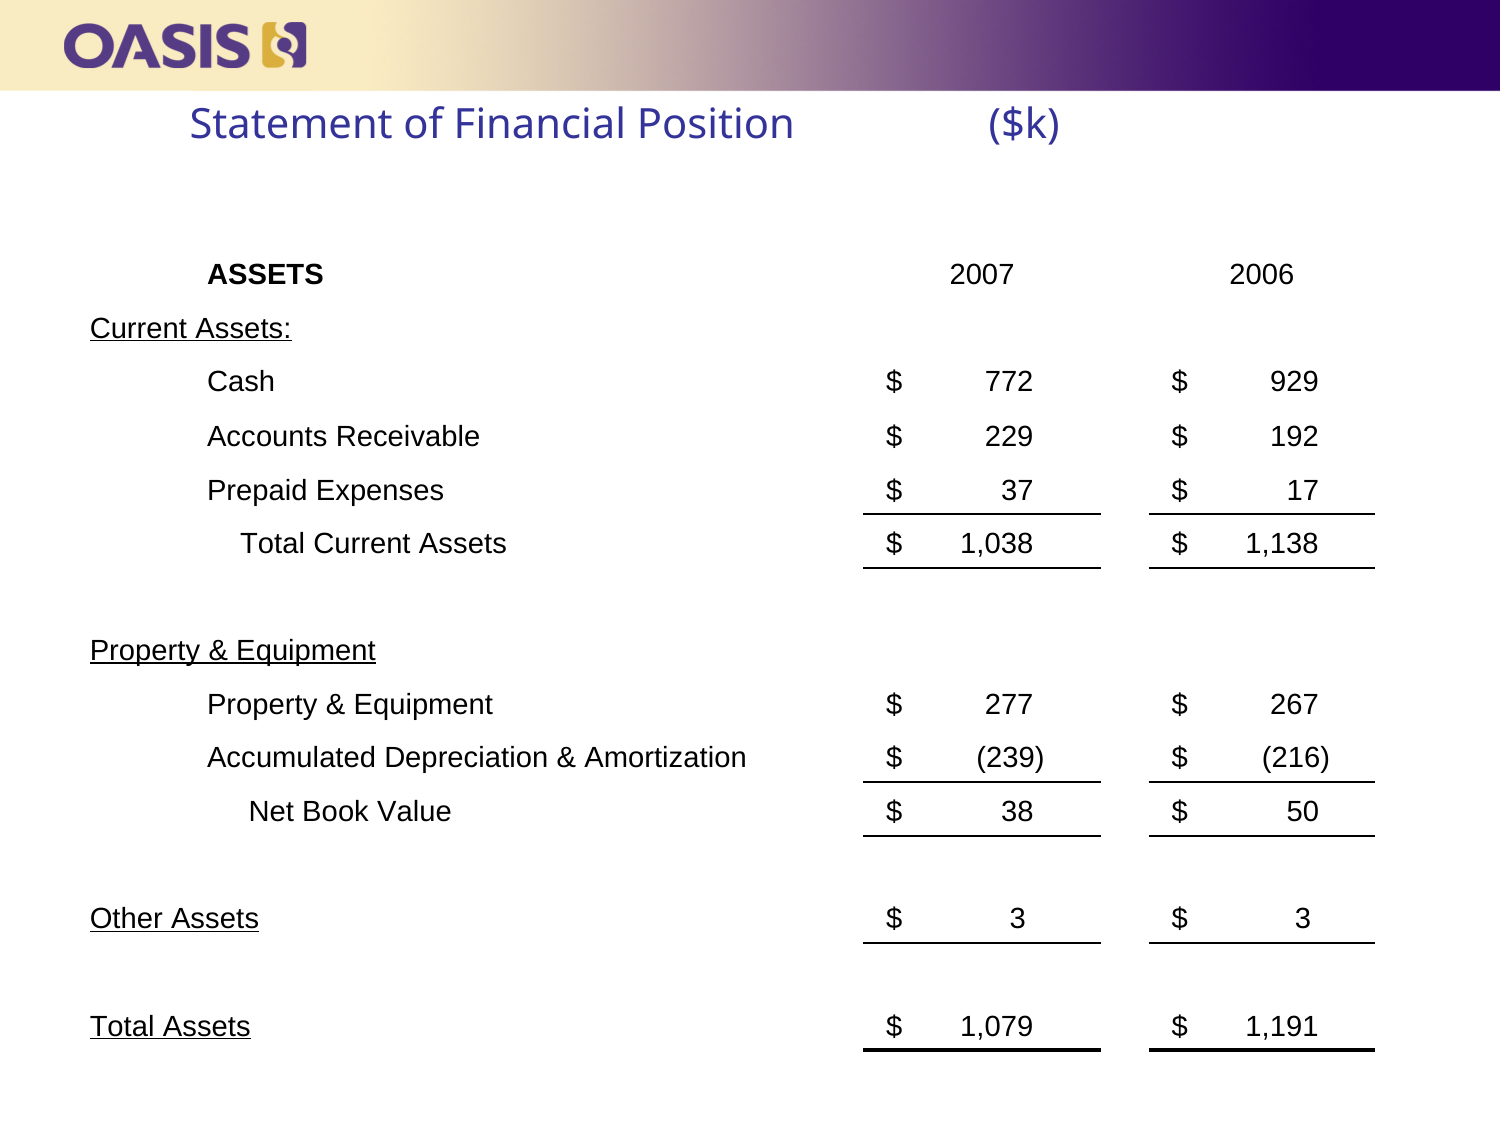

# Statement of Financial Position ($k)
ASSETS
 2007
 2006
Current Assets:
Cash
 $ 772
 $ 929
Accounts Receivable
 $ 229
 $ 192
Prepaid Expenses
 $ 37
 $ 17
 Total Current Assets
 $ 1,038
 $ 1,138
Property & Equipment
Property & Equipment
 $ 277
 $ 267
Accumulated Depreciation & Amortization
 $ (239)
 $ (216)
 Net Book Value
 $ 38
 $ 50
Other Assets
 $ 3
 $ 3
Total Assets
 $ 1,079
 $ 1,191